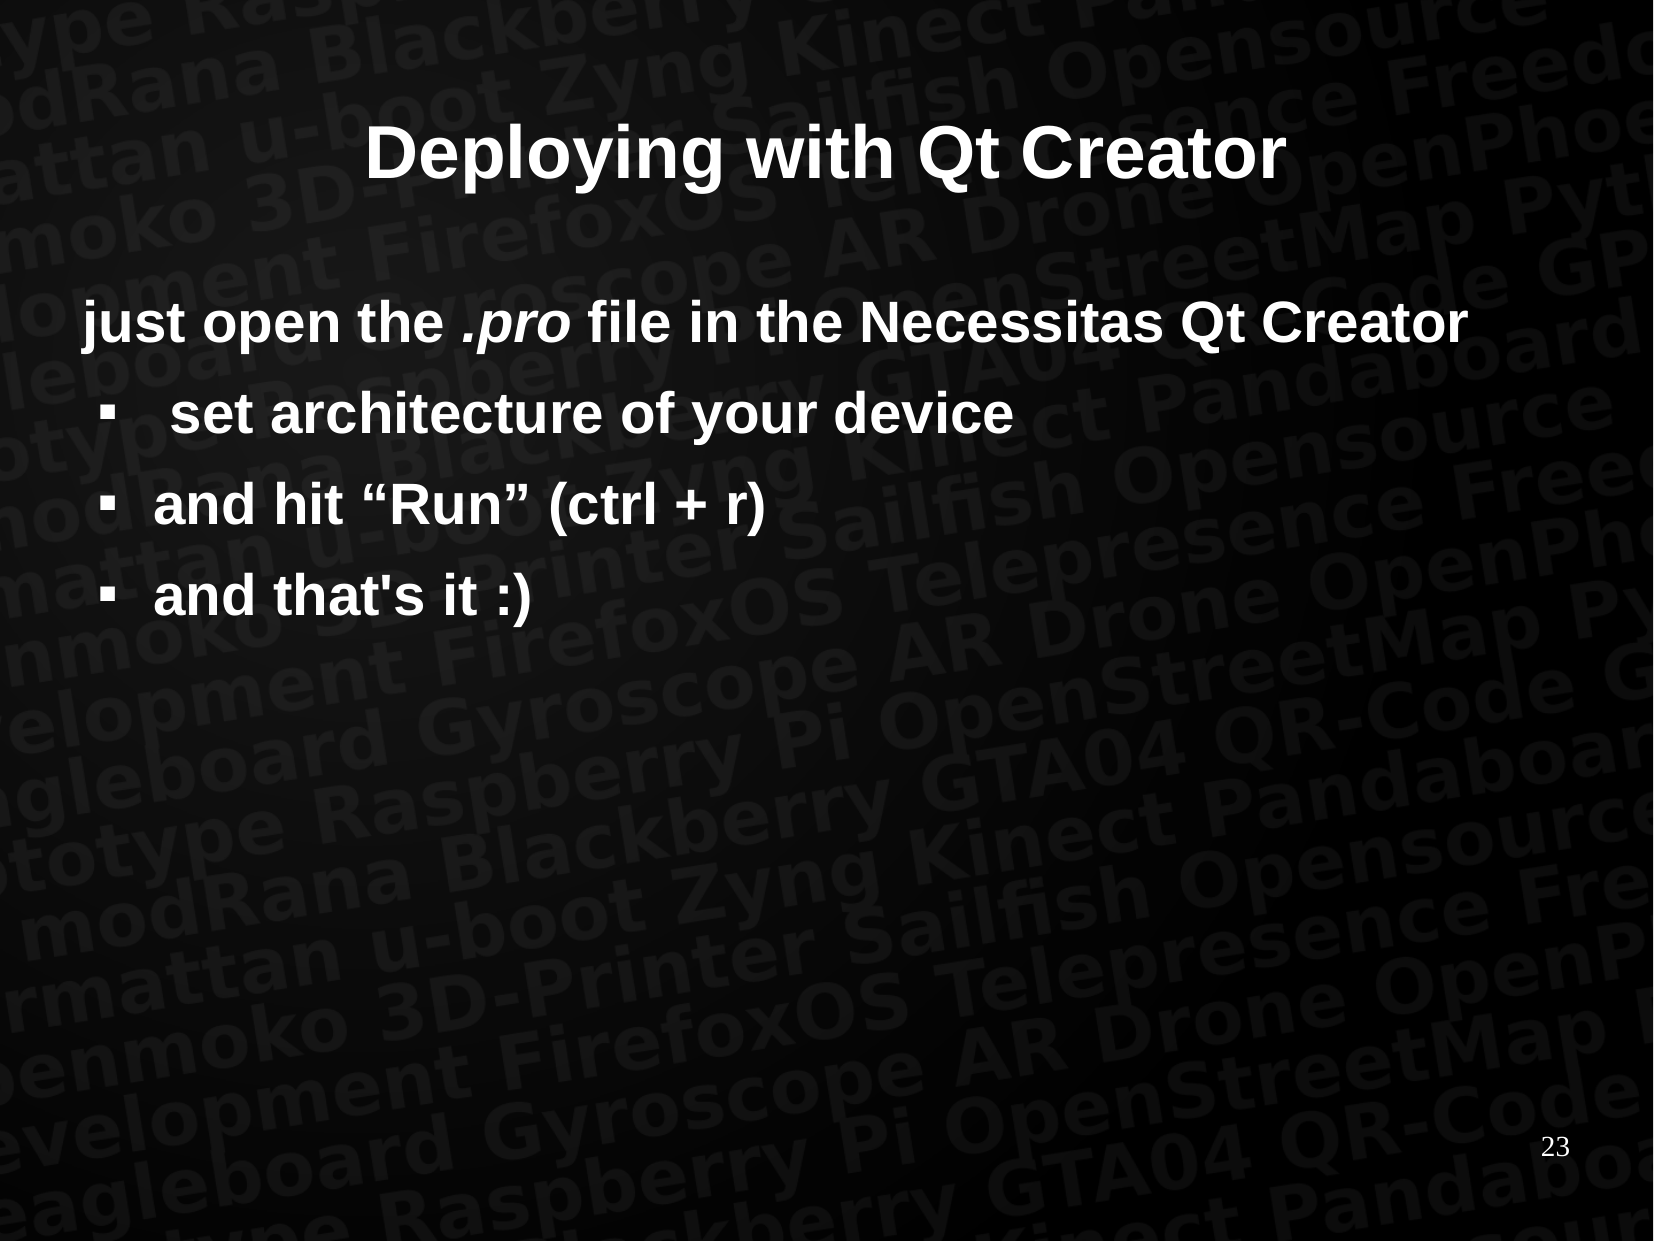

# Deploying with Qt Creator
just open the .pro file in the Necessitas Qt Creator
 set architecture of your device
and hit “Run” (ctrl + r)
and that's it :)
23